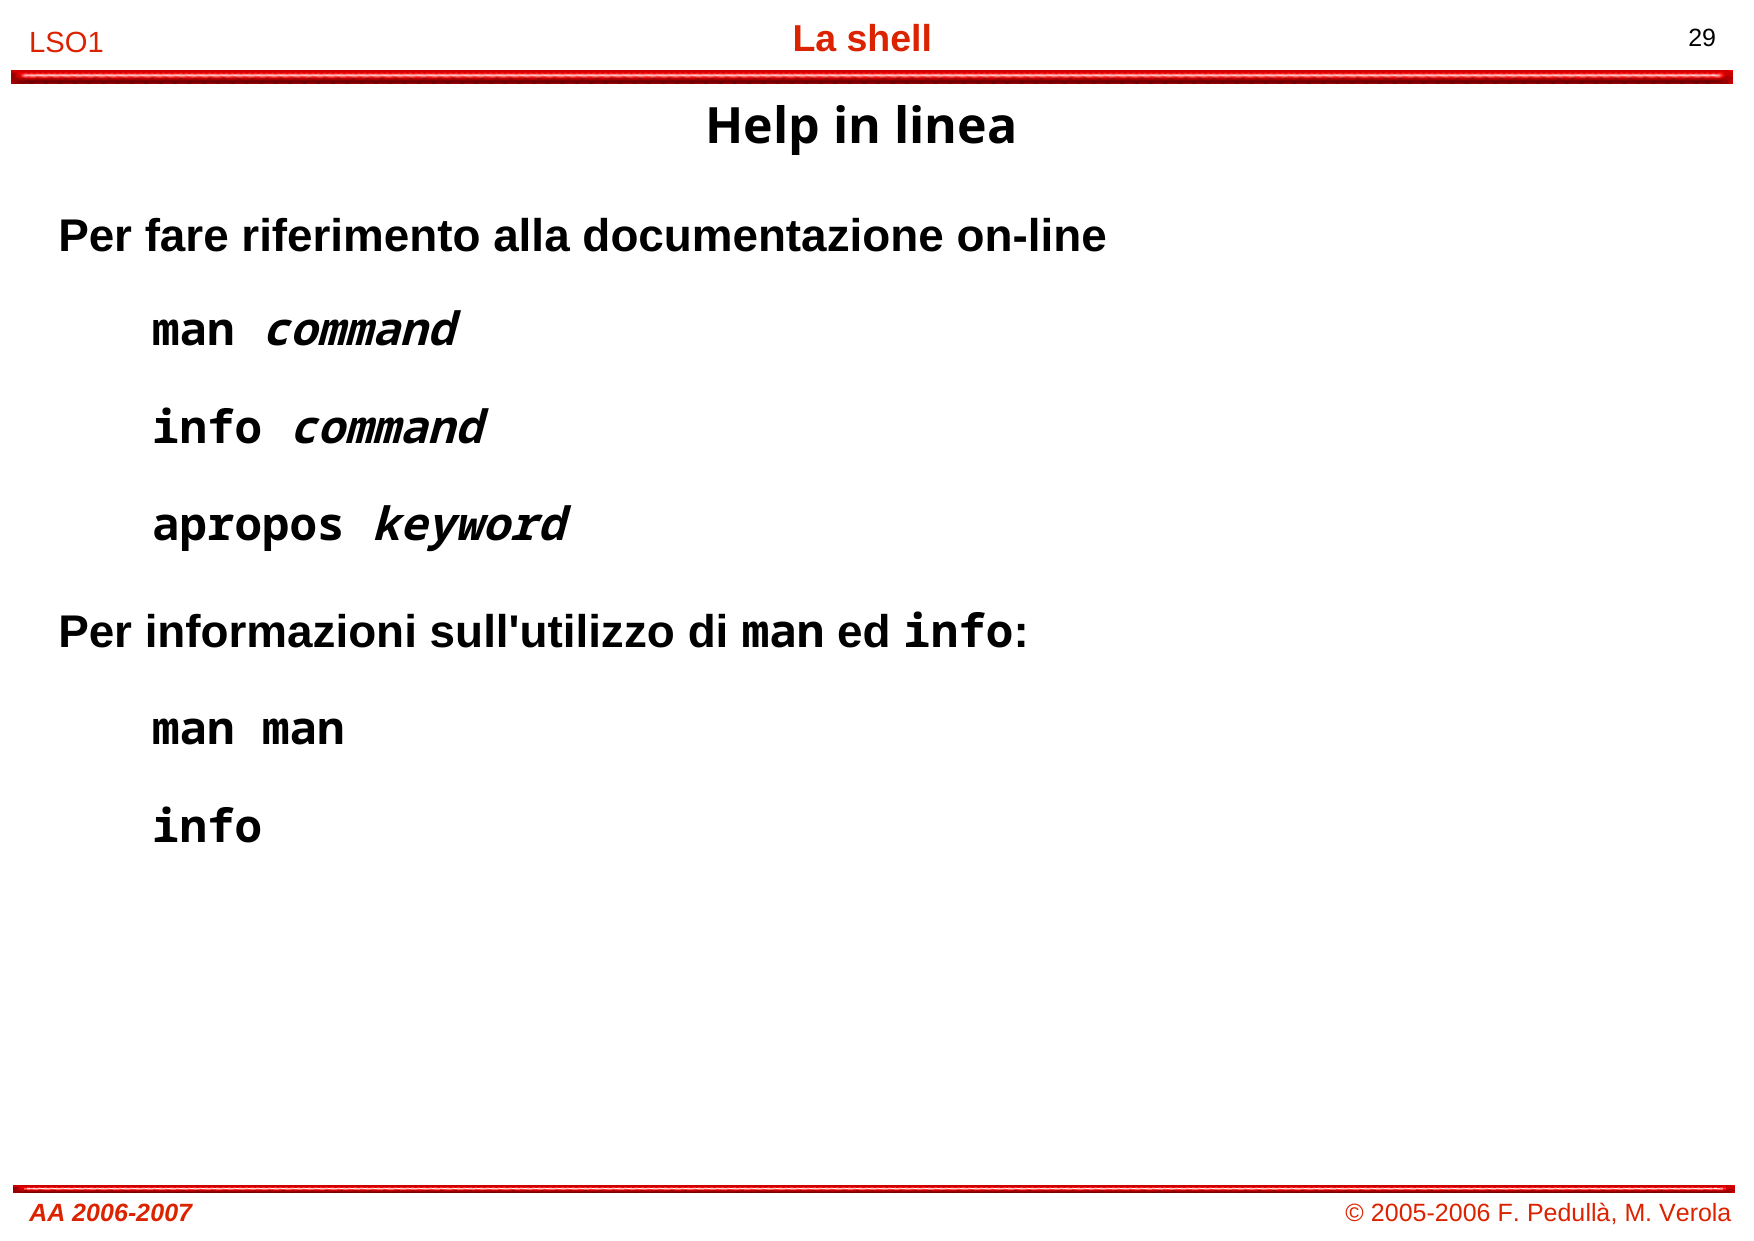

# Help in linea
Per fare riferimento alla documentazione on-line
man command
info command
apropos keyword
Per informazioni sull'utilizzo di man ed info:
man man
info